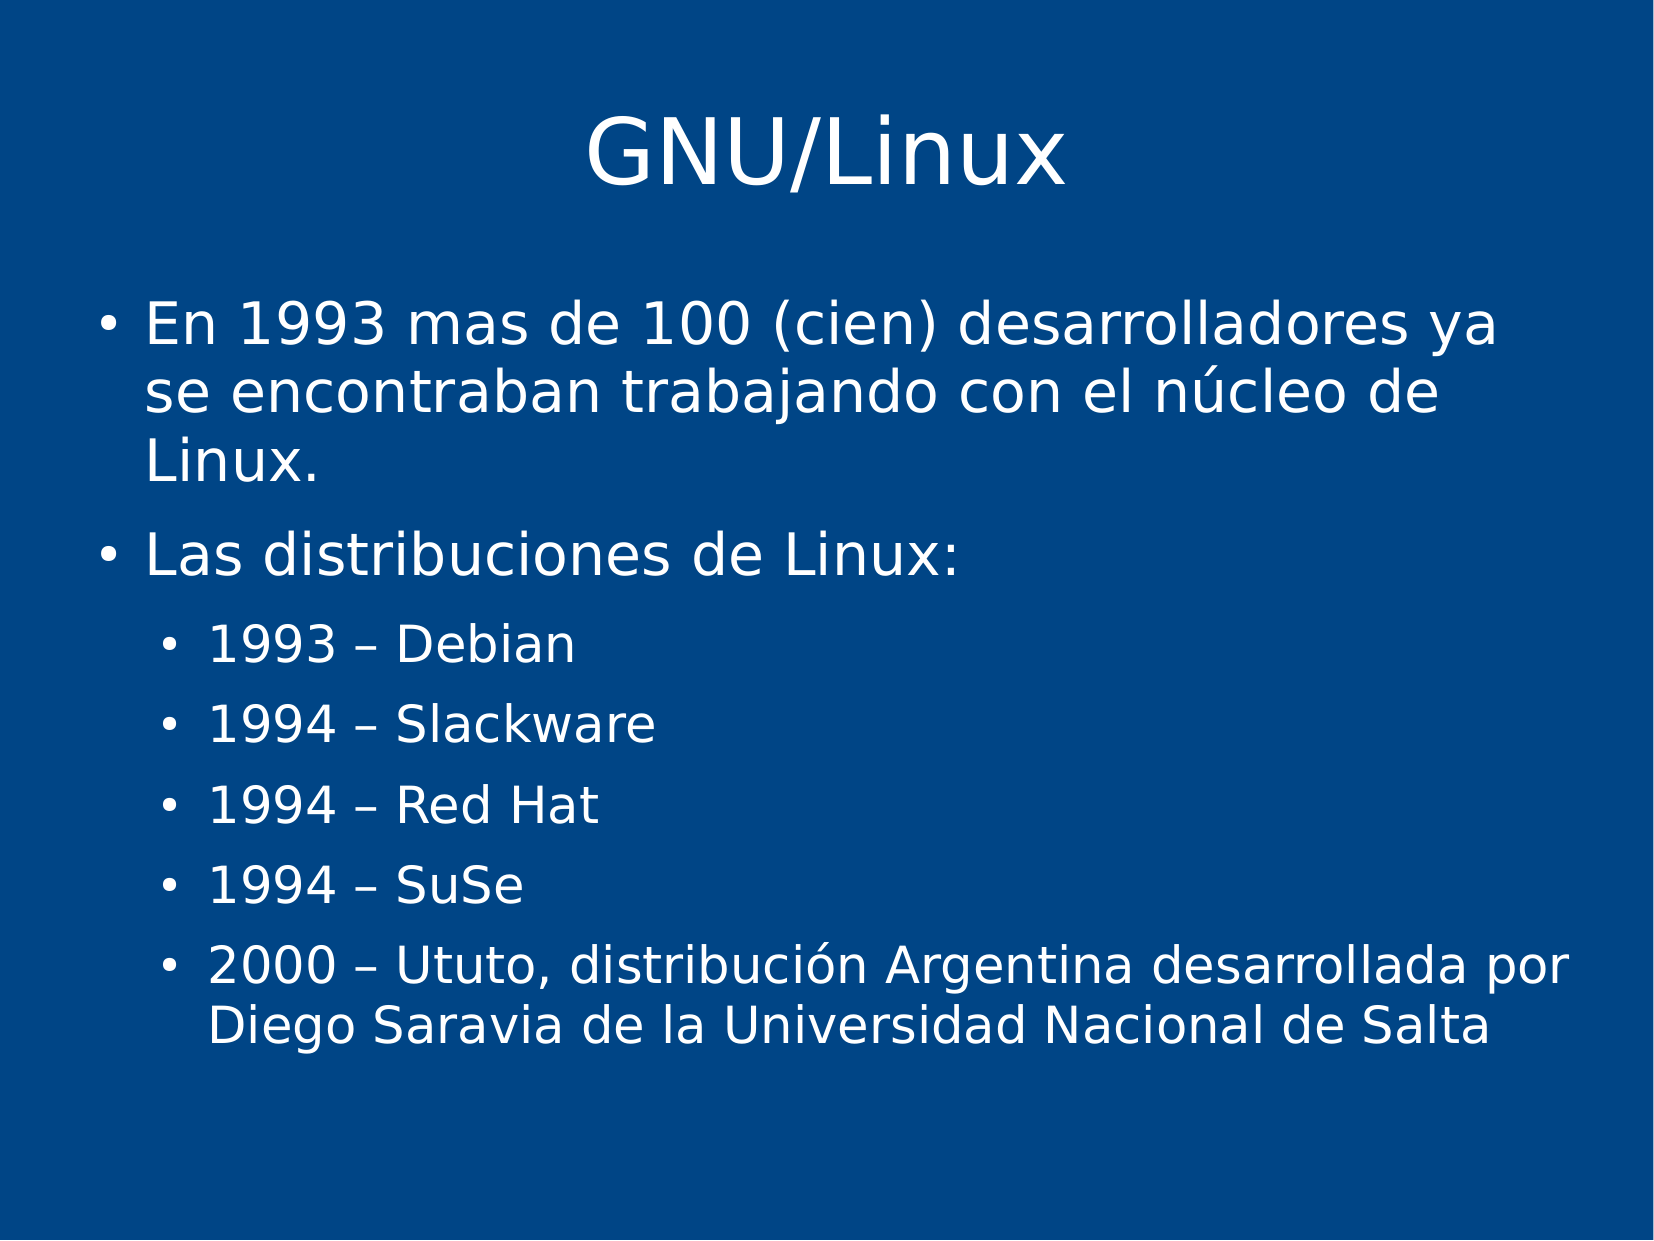

# GNU/Linux
En 1993 mas de 100 (cien) desarrolladores ya se encontraban trabajando con el núcleo de Linux.
Las distribuciones de Linux:
1993 – Debian
1994 – Slackware
1994 – Red Hat
1994 – SuSe
2000 – Ututo, distribución Argentina desarrollada por Diego Saravia de la Universidad Nacional de Salta